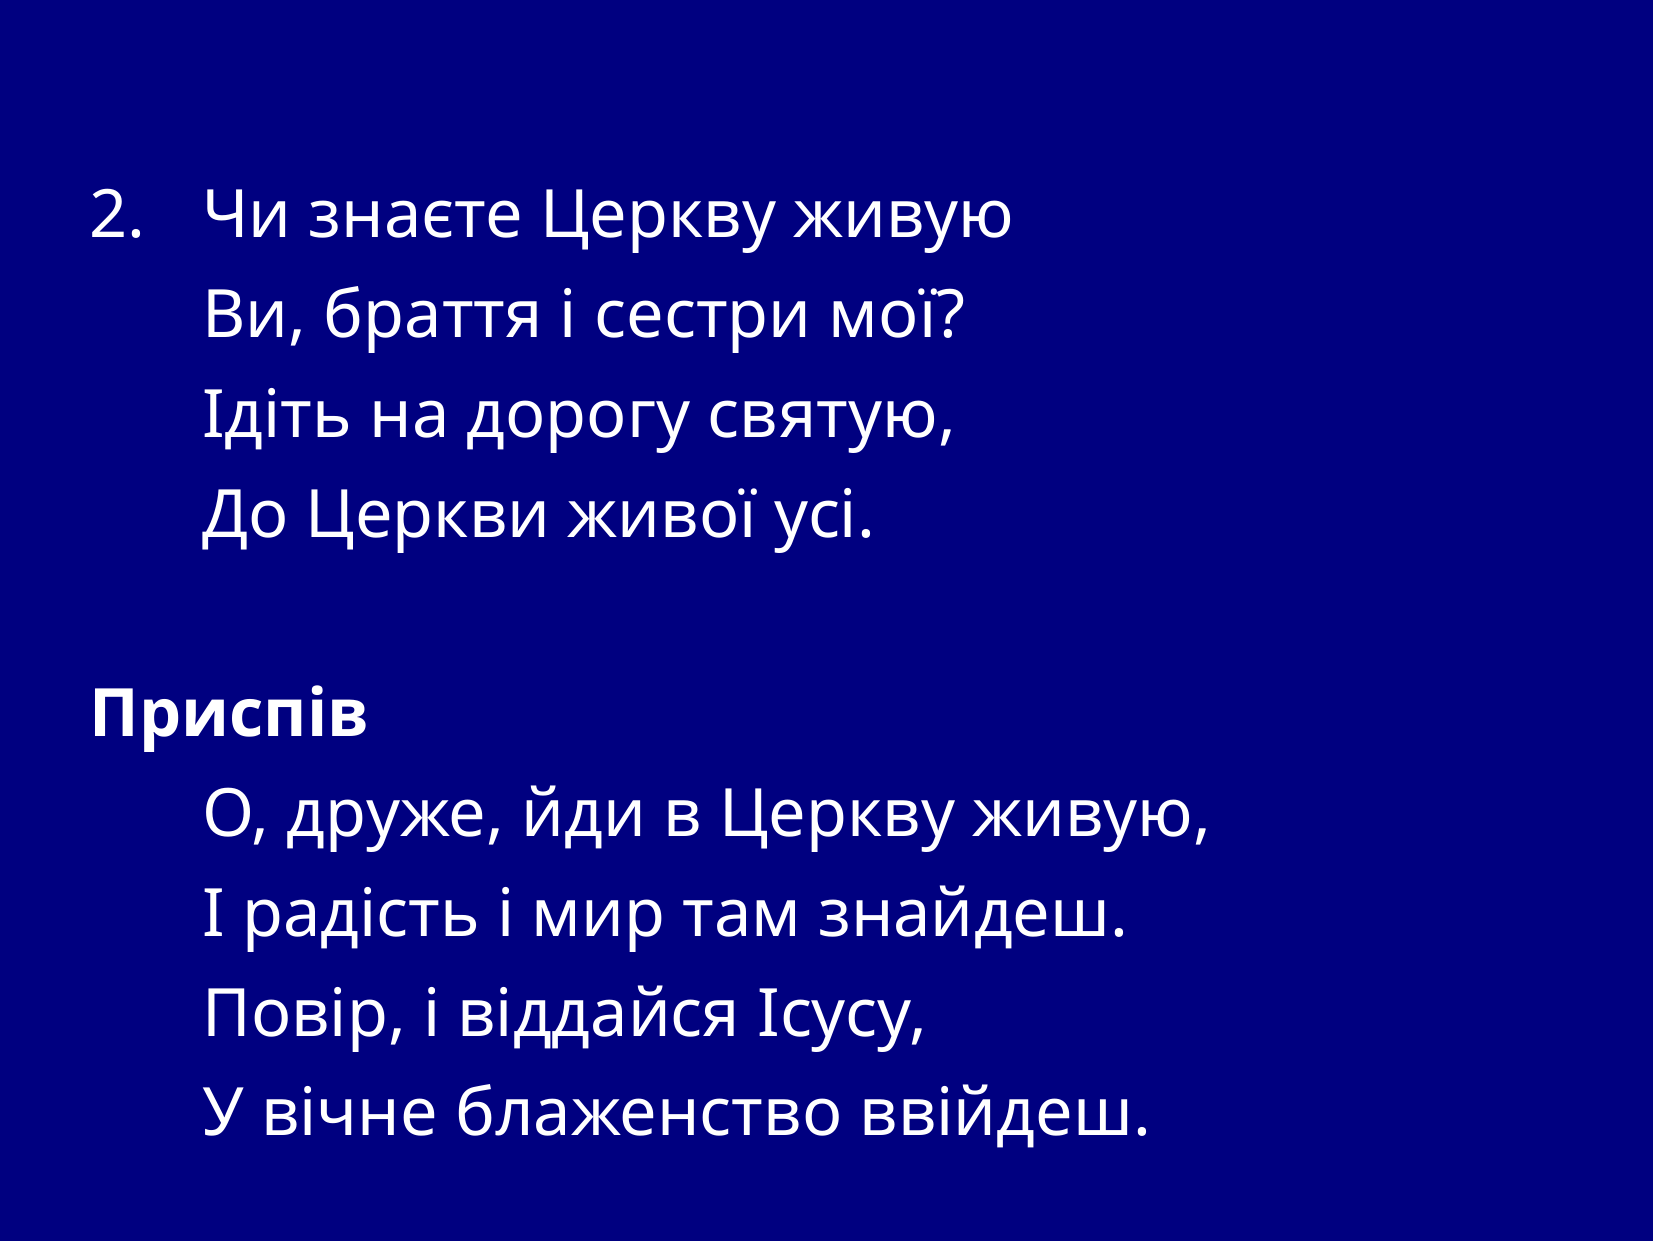

2.	Чи знаєте Церкву живую
	Ви, браття і сестри мої?
	Ідіть на дорогу святую,
	До Церкви живої усі.
Приспів
	О, друже, йди в Церкву живую,
	І радість і мир там знайдеш.
	Повір, і віддайся Ісусу,
	У вічне блаженство ввійдеш.